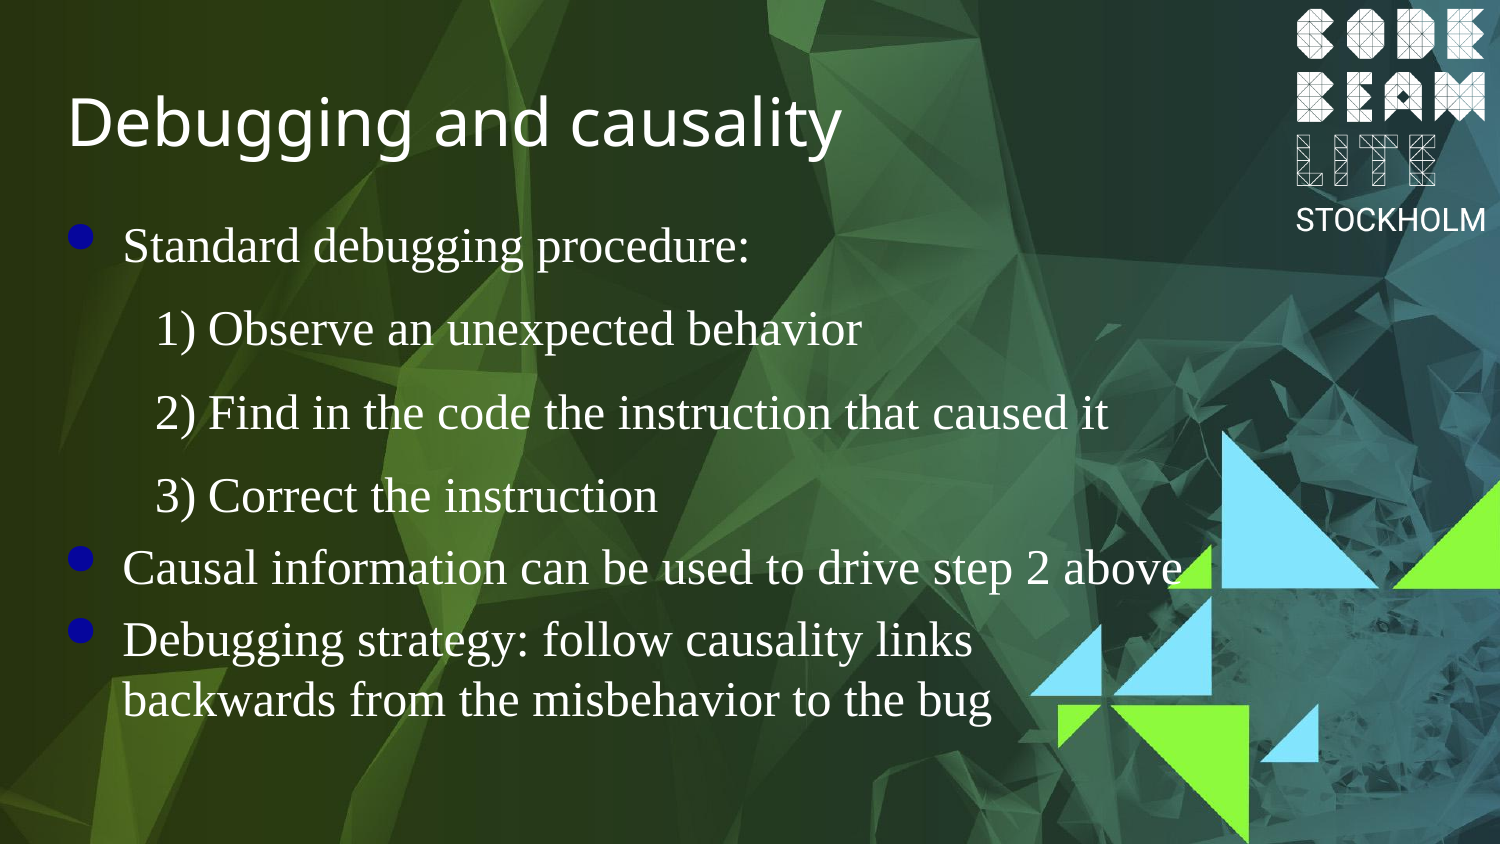

# Debugging and causality
Standard debugging procedure:
Observe an unexpected behavior
Find in the code the instruction that caused it
Correct the instruction
Causal information can be used to drive step 2 above
Debugging strategy: follow causality links
backwards from the misbehavior to the bug